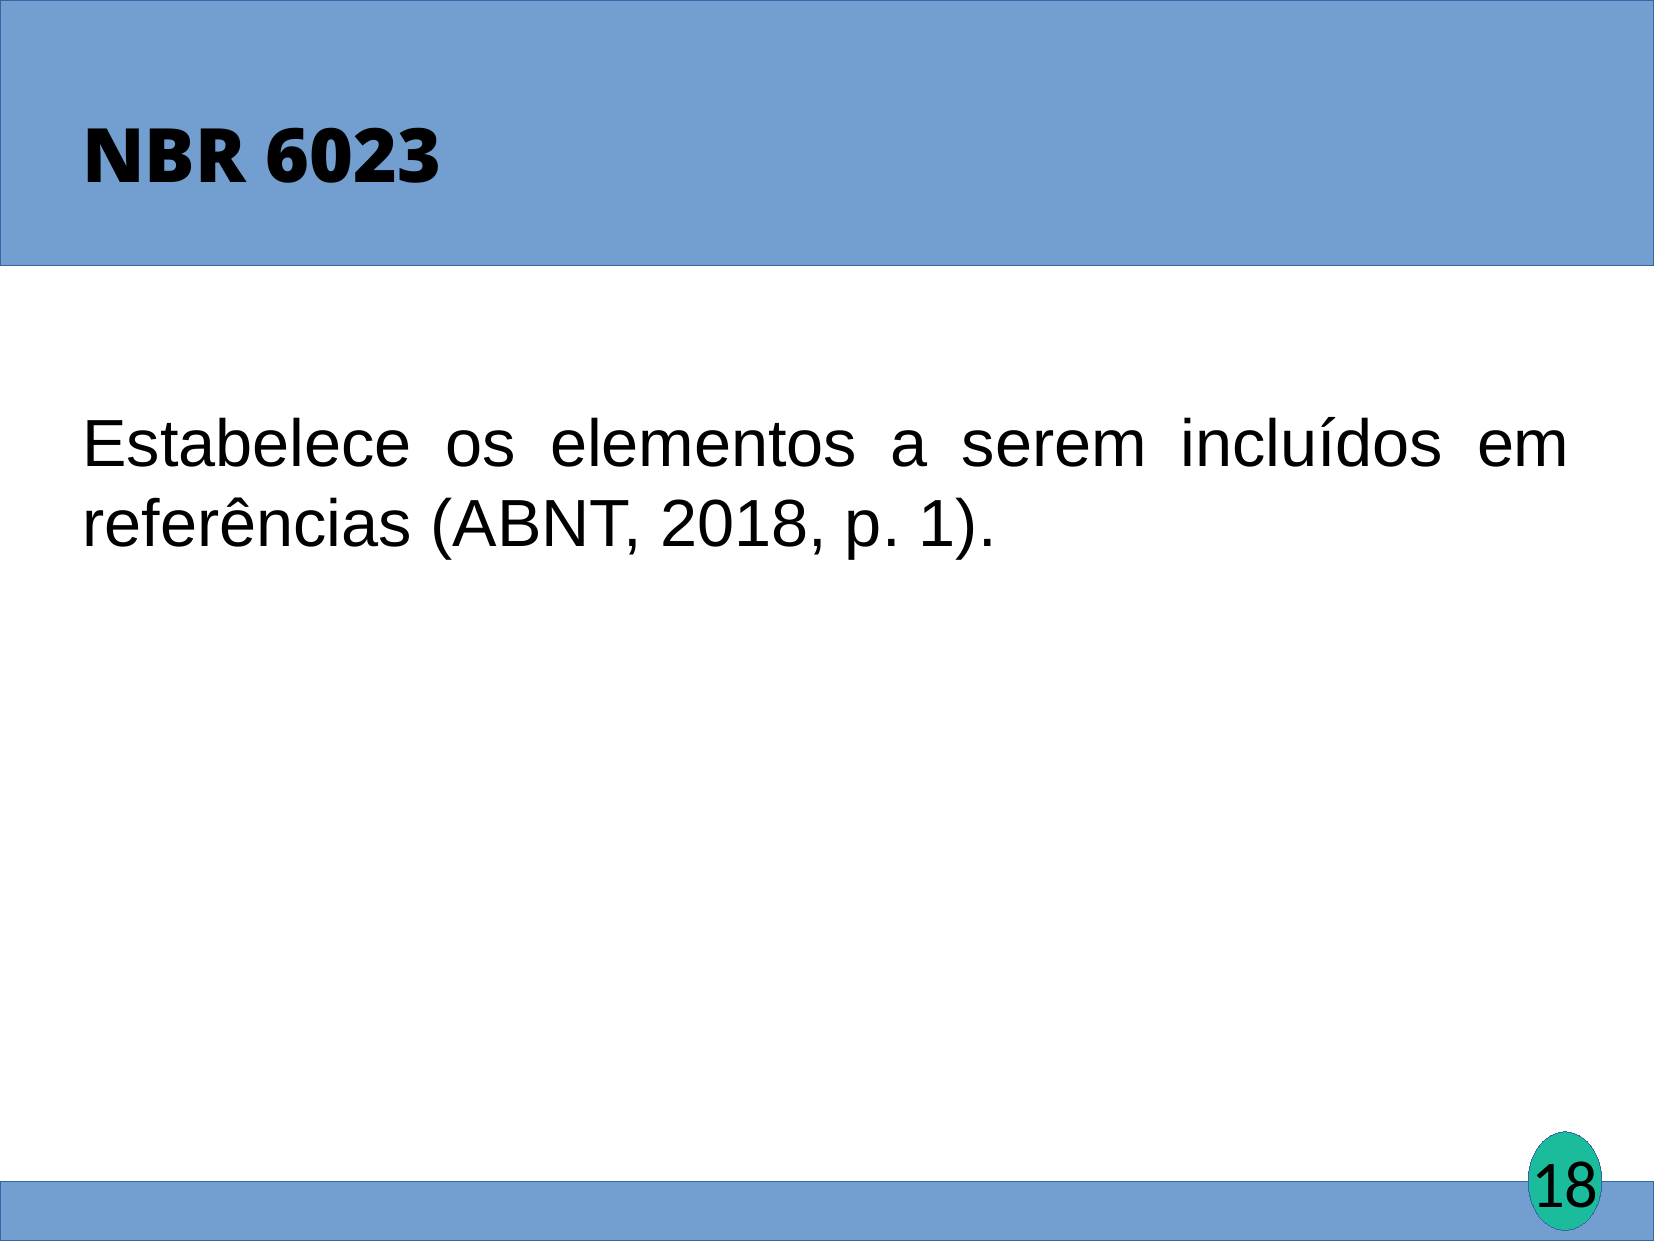

# NBR 6023
Estabelece os elementos a serem incluídos em referências (ABNT, 2018, p. 1).